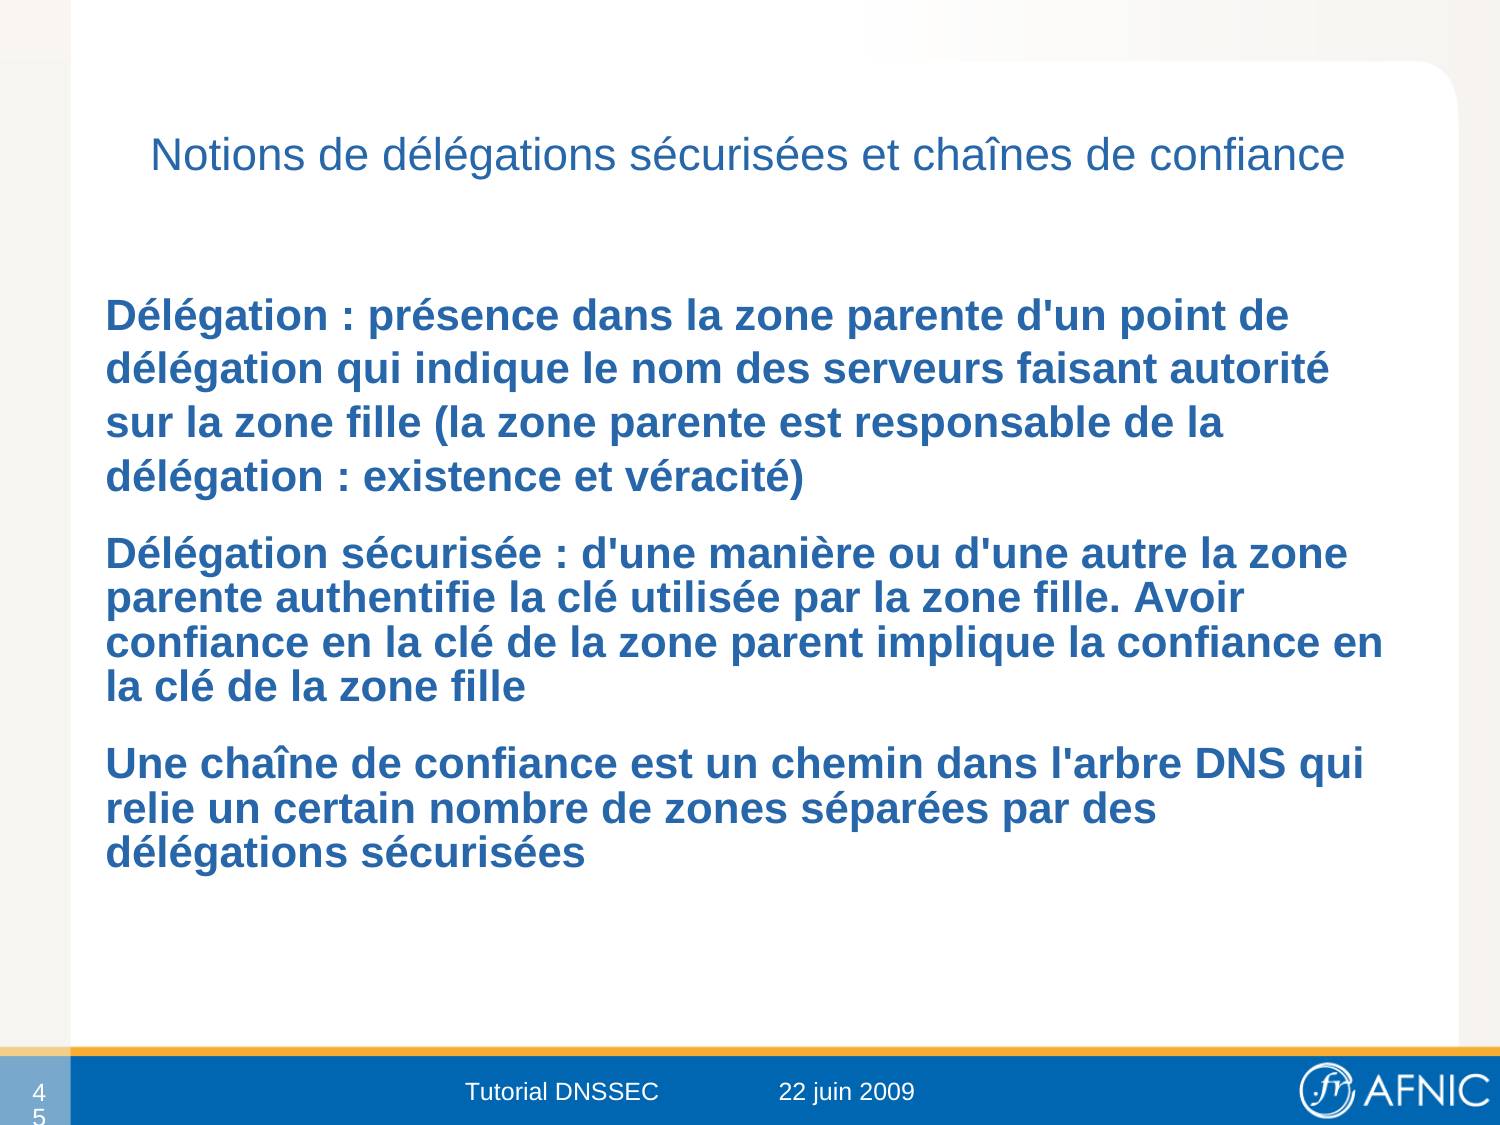

# Notions de délégations sécurisées et chaînes de confiance
Délégation : présence dans la zone parente d'un point de délégation qui indique le nom des serveurs faisant autorité sur la zone fille (la zone parente est responsable de la délégation : existence et véracité)
Délégation sécurisée : d'une manière ou d'une autre la zone parente authentifie la clé utilisée par la zone fille. Avoir confiance en la clé de la zone parent implique la confiance en la clé de la zone fille
Une chaîne de confiance est un chemin dans l'arbre DNS qui relie un certain nombre de zones séparées par des délégations sécurisées